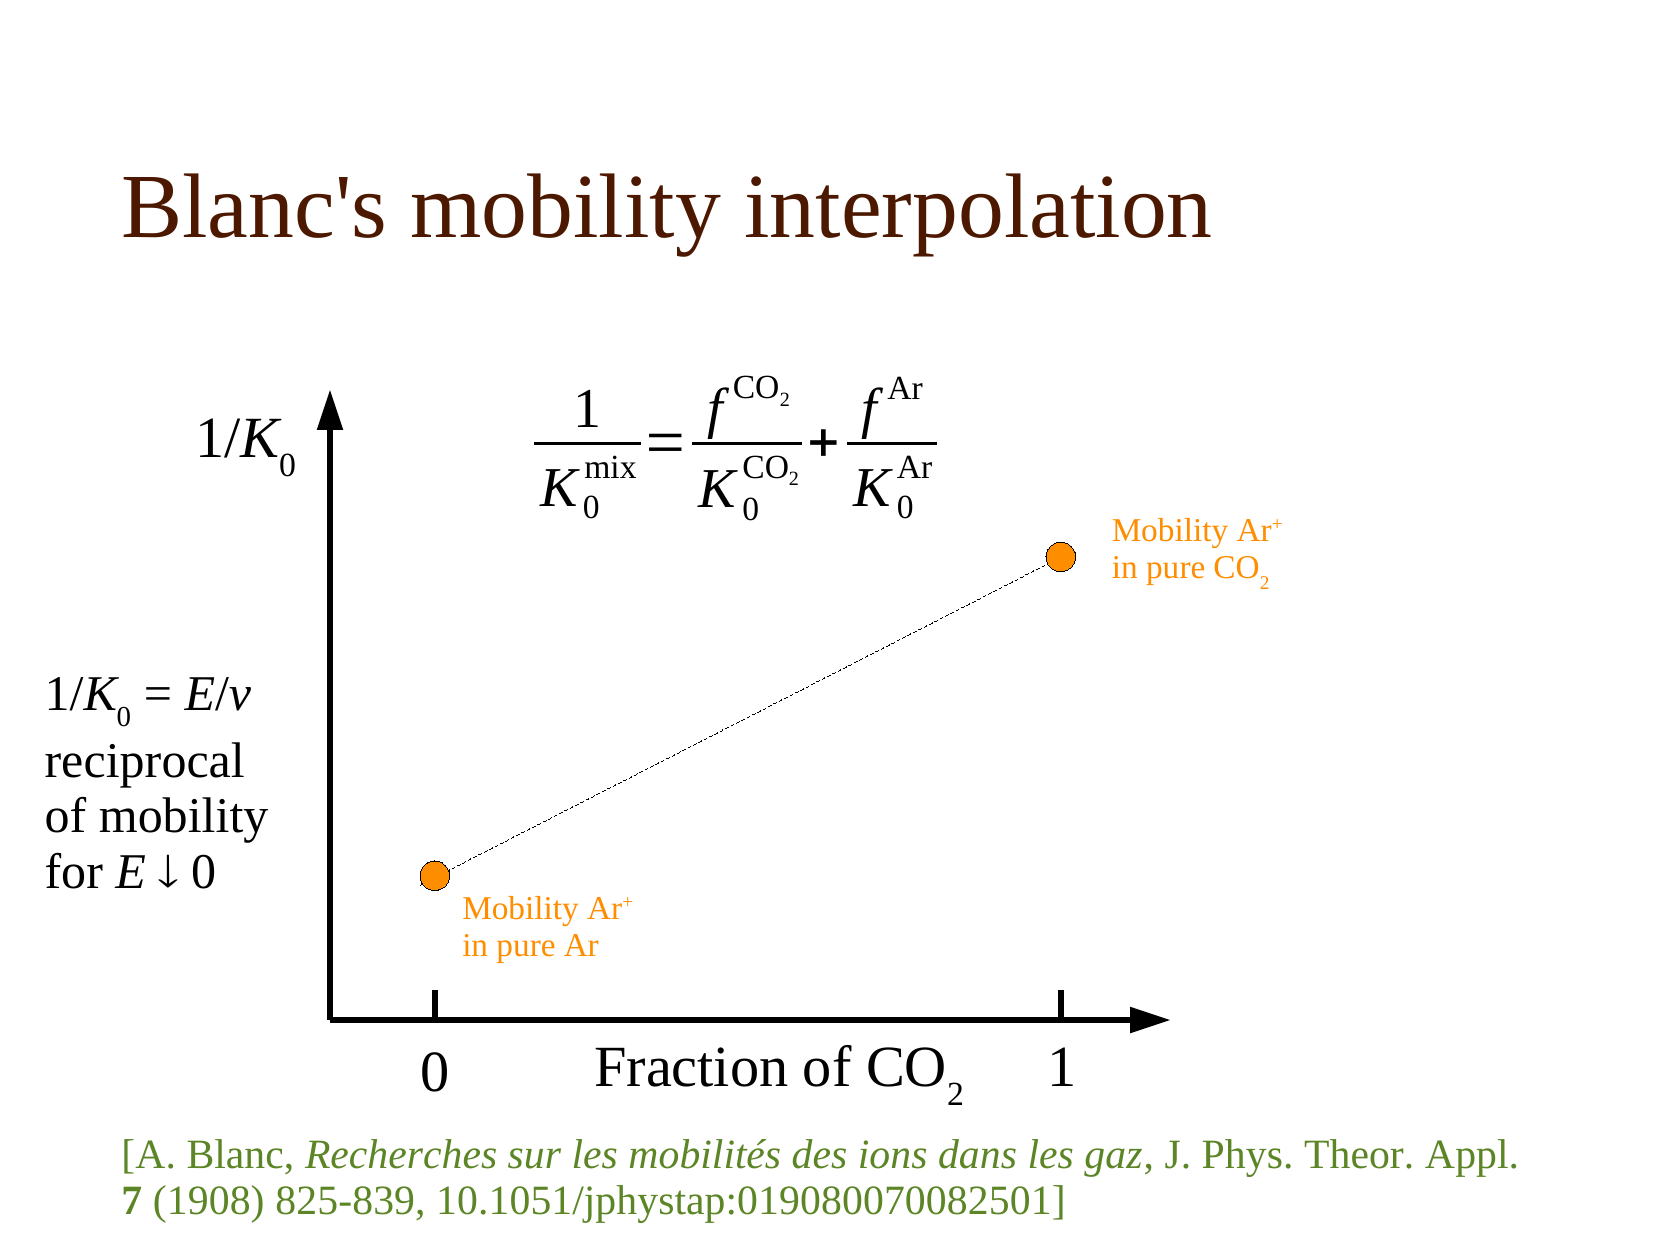

# Blanc's mobility interpolation
1/K0
Mobility Ar+
in pure CO2
1/K0 = E/v
reciprocal
of mobility
for E  0
Mobility Ar+
in pure Ar
Fraction of CO2
1
0
[A. Blanc, Recherches sur les mobilités des ions dans les gaz, J. Phys. Theor. Appl. 7 (1908) 825-839, 10.1051/jphystap:019080070082501]